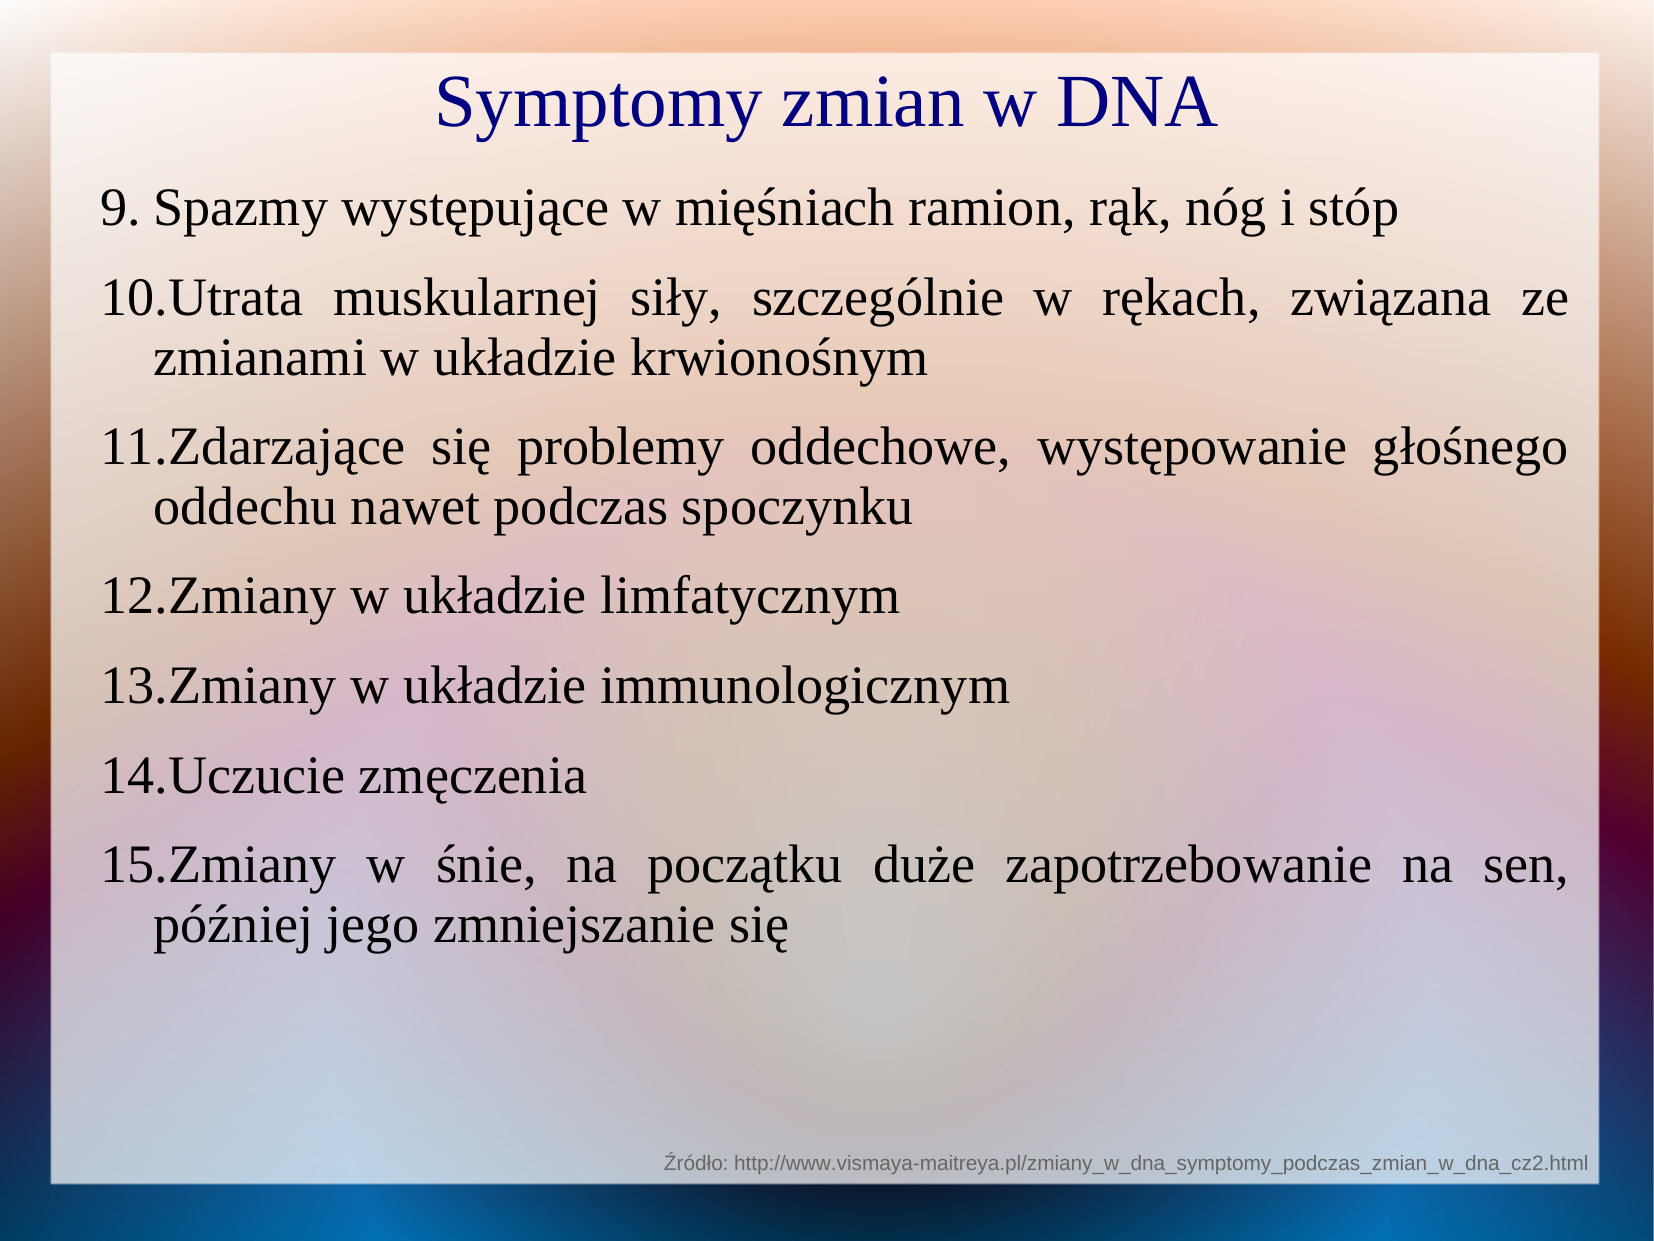

# Symptomy zmian w DNA
Spazmy występujące w mięśniach ramion, rąk, nóg i stóp
Utrata muskularnej siły, szczególnie w rękach, związana ze zmianami w układzie krwionośnym
Zdarzające się problemy oddechowe, występowanie głośnego oddechu nawet podczas spoczynku
Zmiany w układzie limfatycznym
Zmiany w układzie immunologicznym
Uczucie zmęczenia
Zmiany w śnie, na początku duże zapotrzebowanie na sen, później jego zmniejszanie się
Źródło: http://www.vismaya-maitreya.pl/zmiany_w_dna_symptomy_podczas_zmian_w_dna_cz2.html